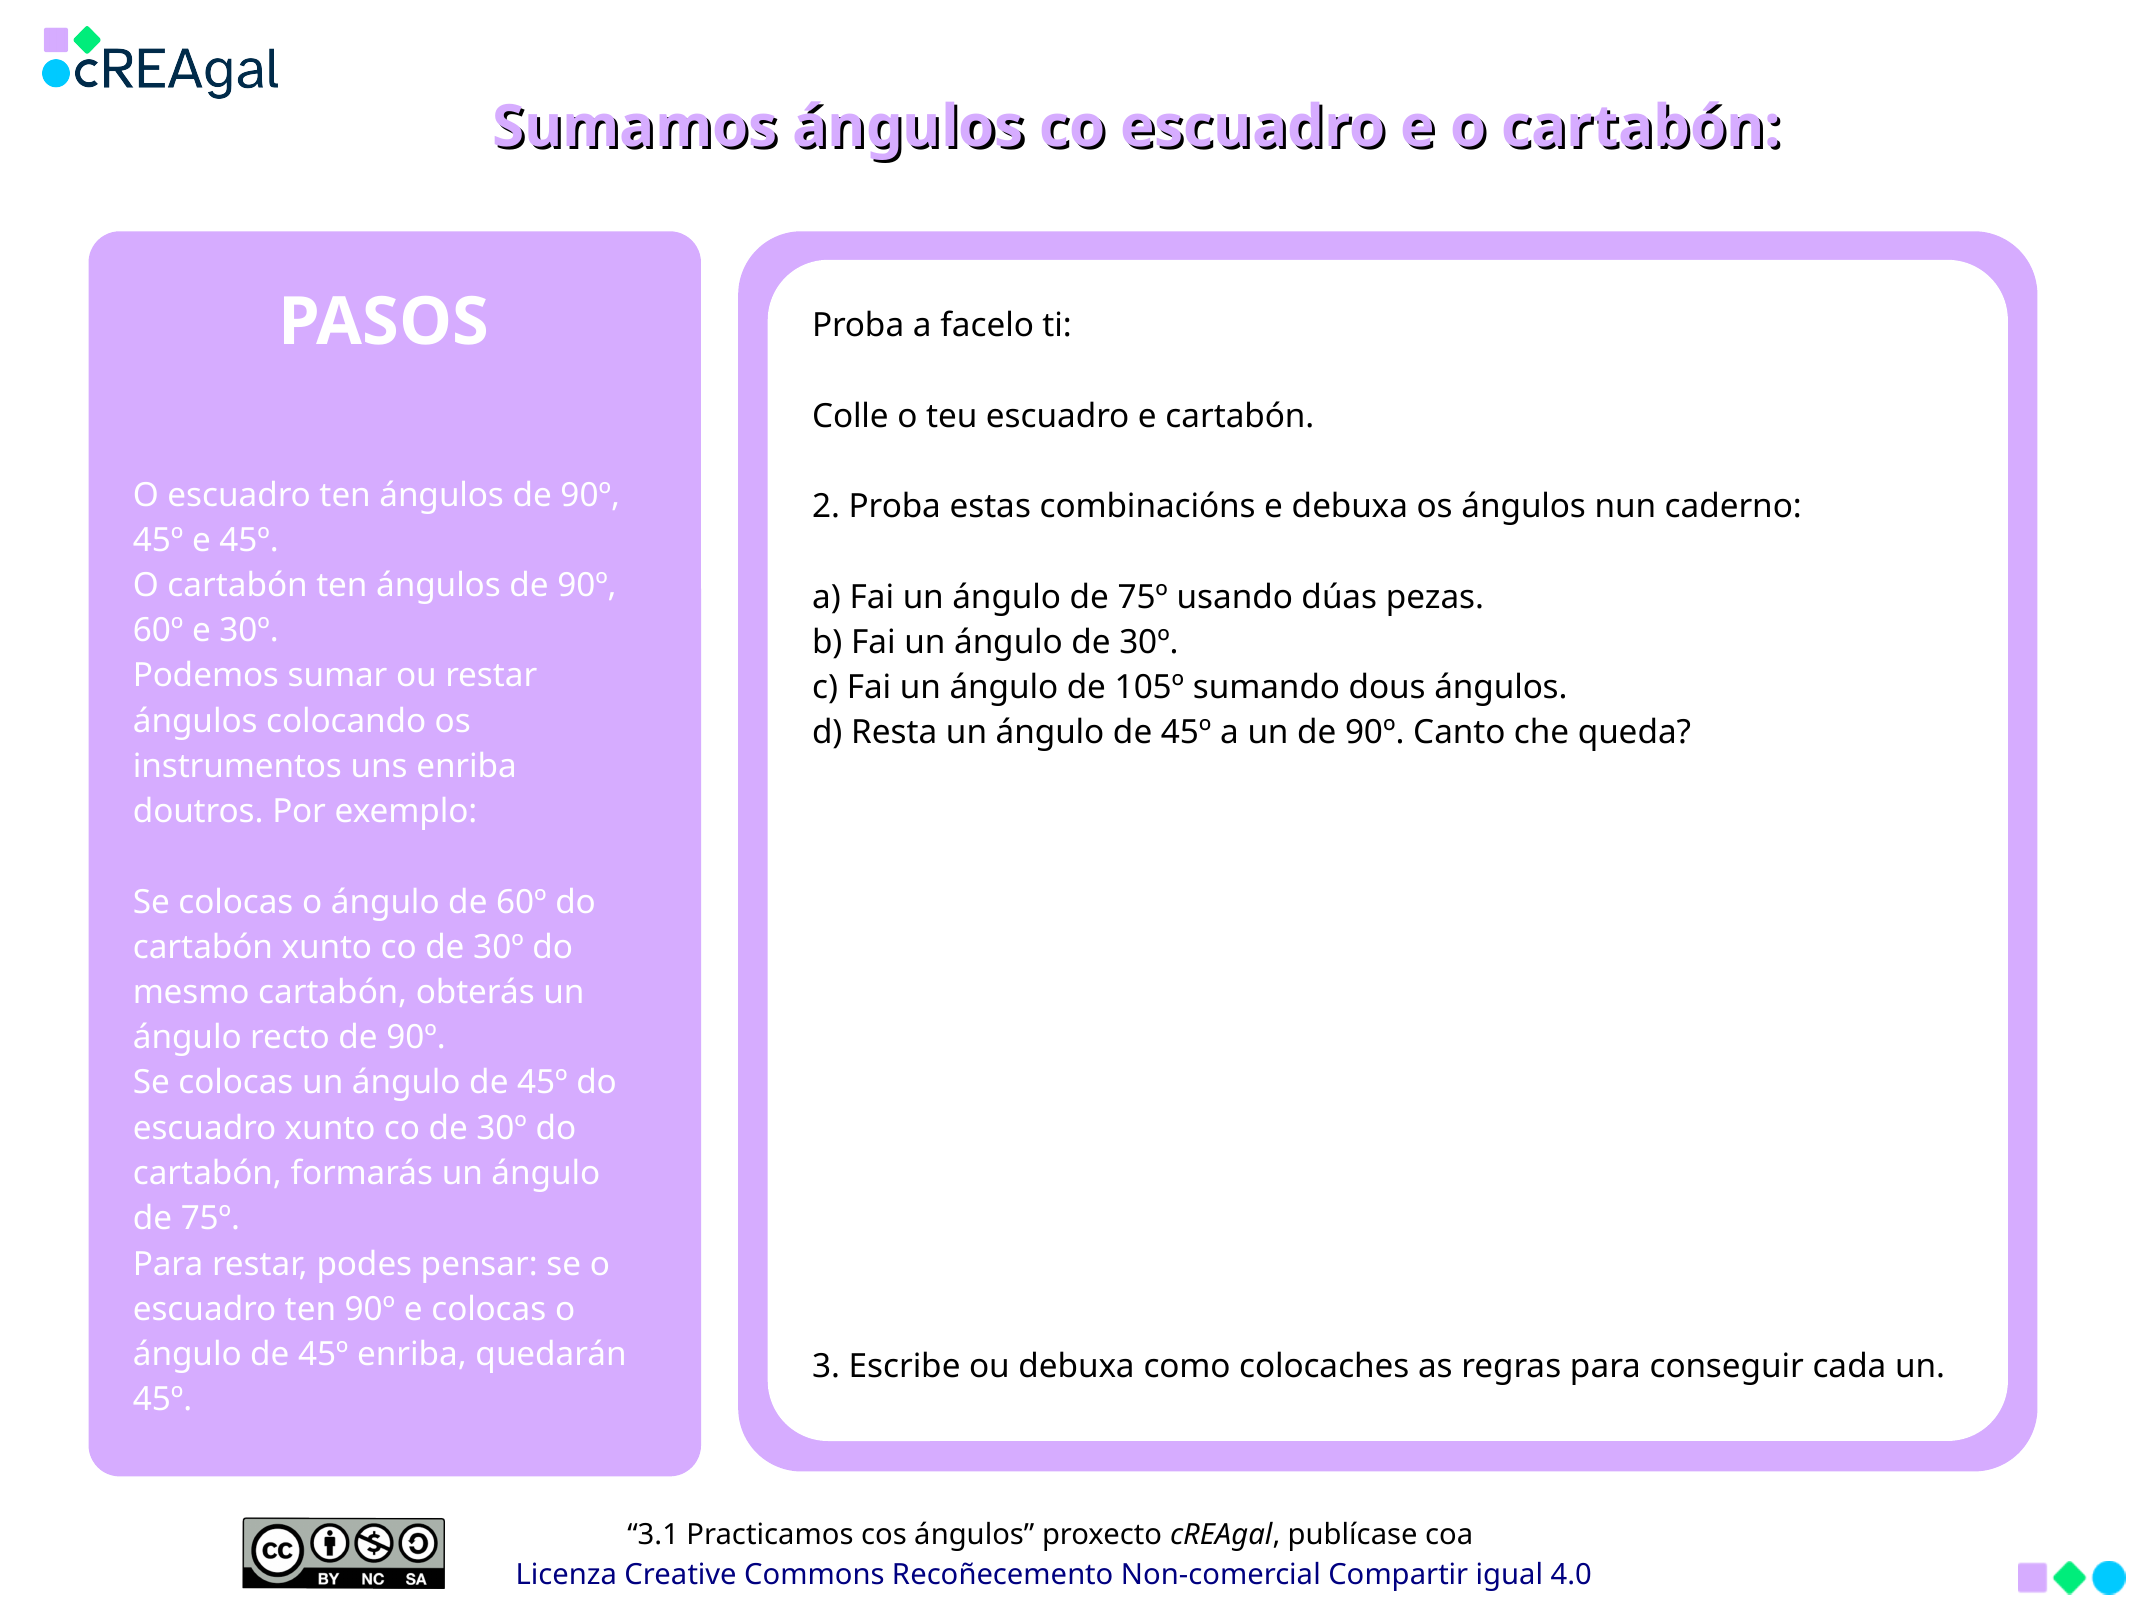

Sumamos ángulos co escuadro e o cartabón:
Proba a facelo ti:
Colle o teu escuadro e cartabón.
2. Proba estas combinacións e debuxa os ángulos nun caderno:
a) Fai un ángulo de 75º usando dúas pezas.
b) Fai un ángulo de 30º.
c) Fai un ángulo de 105º sumando dous ángulos.
d) Resta un ángulo de 45º a un de 90º. Canto che queda?
3. Escribe ou debuxa como colocaches as regras para conseguir cada un.
PASOS
O escuadro ten ángulos de 90º, 45º e 45º.
O cartabón ten ángulos de 90º, 60º e 30º.
Podemos sumar ou restar ángulos colocando os instrumentos uns enriba doutros. Por exemplo:
Se colocas o ángulo de 60º do cartabón xunto co de 30º do mesmo cartabón, obterás un ángulo recto de 90º.
Se colocas un ángulo de 45º do escuadro xunto co de 30º do cartabón, formarás un ángulo de 75º.
Para restar, podes pensar: se o escuadro ten 90º e colocas o ángulo de 45º enriba, quedarán 45º.
“3.1 Practicamos cos ángulos” proxecto cREAgal, publícase coa Licenza Creative Commons Recoñecemento Non-comercial Compartir igual 4.0